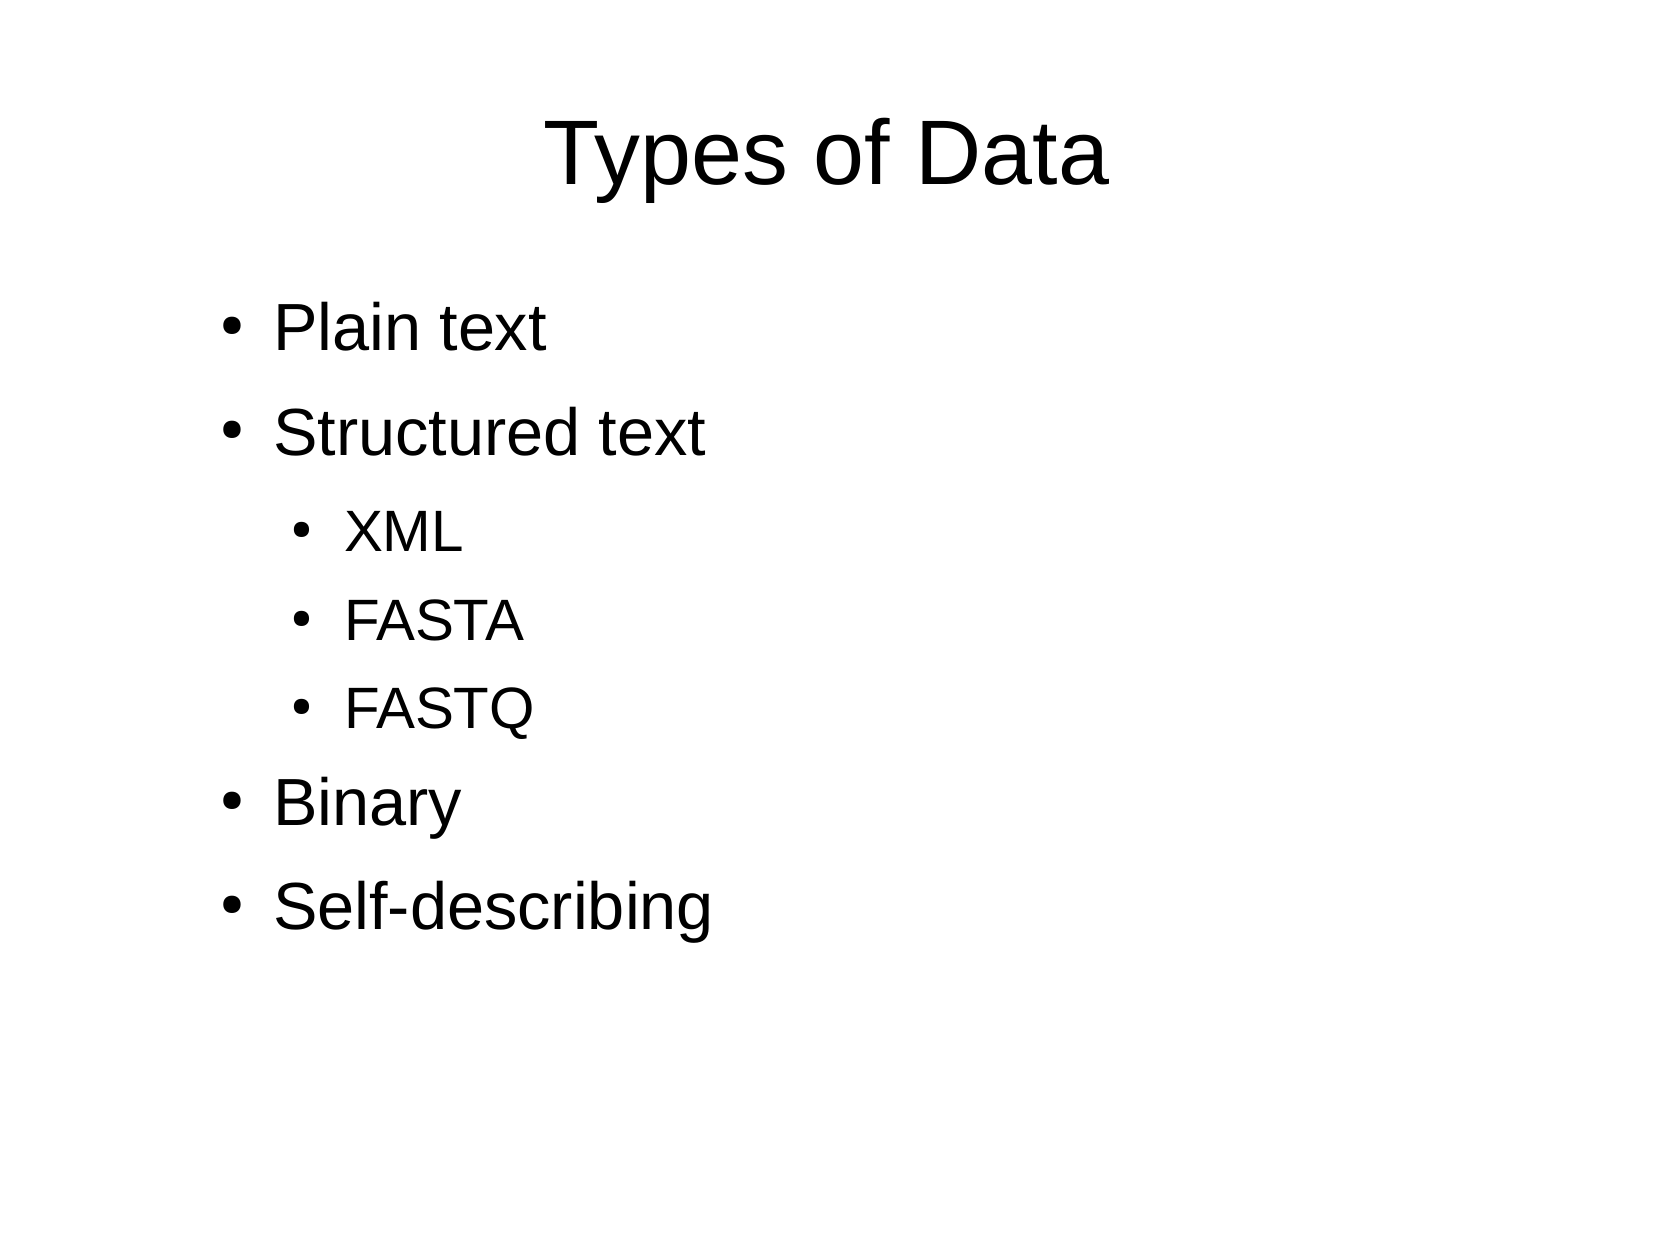

# Types of Data
Plain text
Structured text
XML
FASTA
FASTQ
Binary
Self-describing